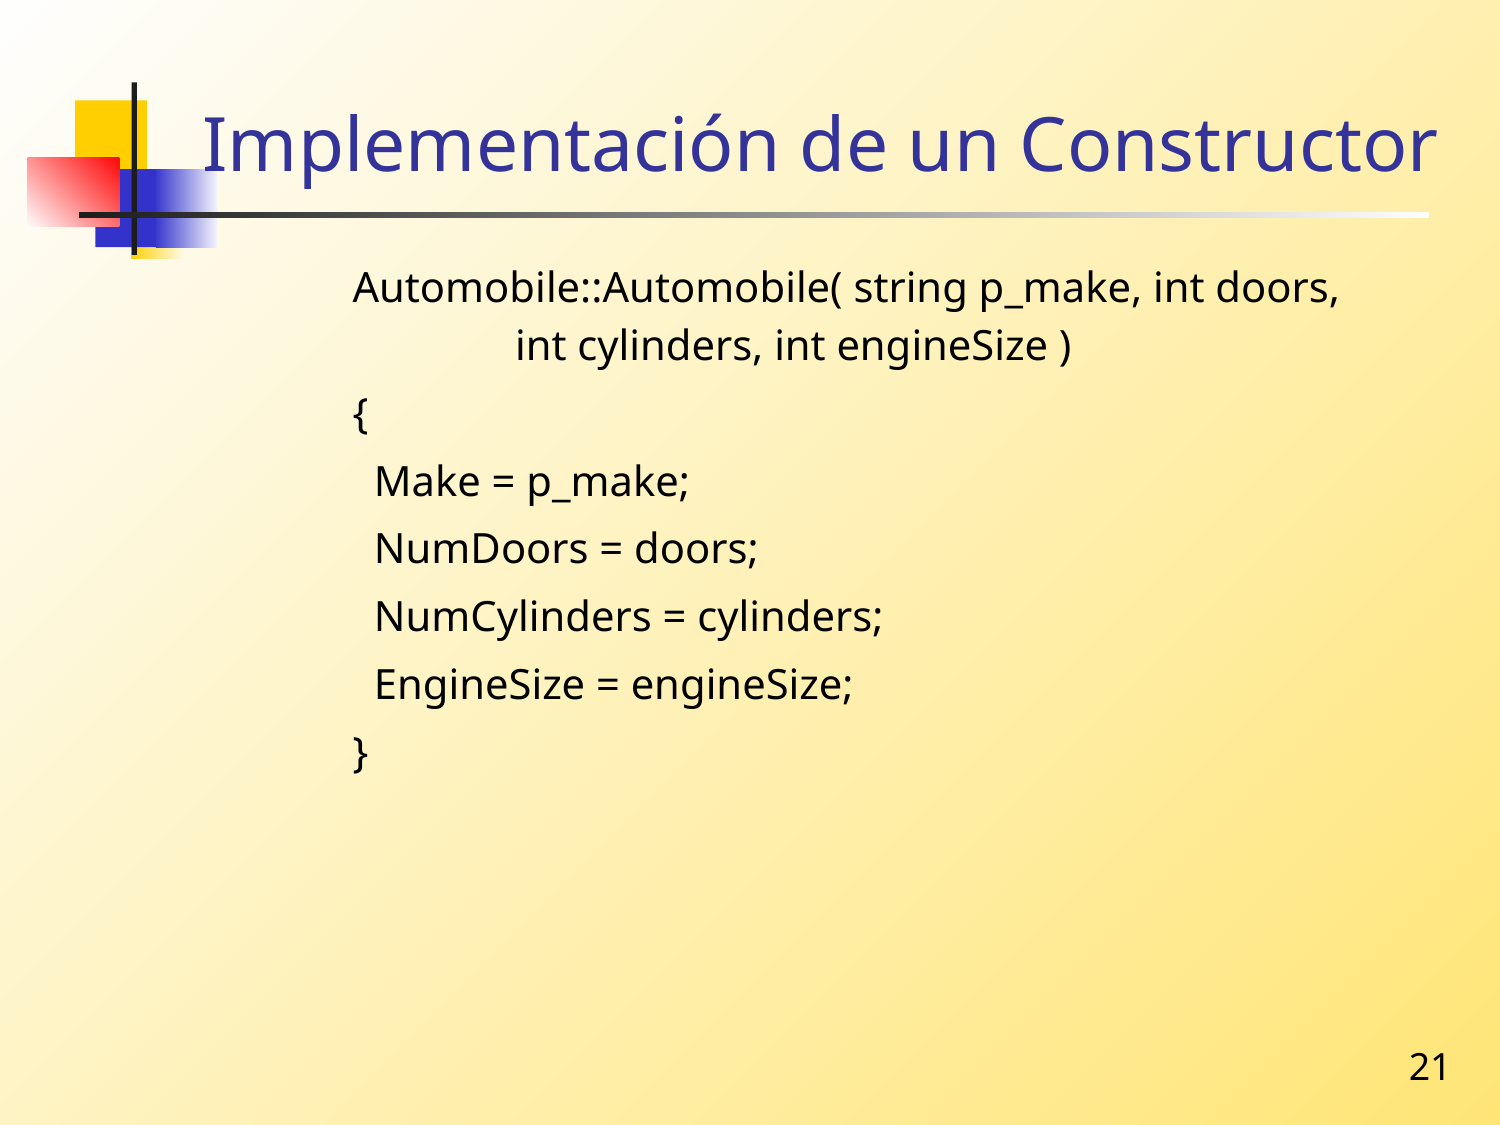

# Implementación de un Constructor
Automobile::Automobile( string p_make, int doors,
 int cylinders, int engineSize )‏
{
 Make = p_make;
 NumDoors = doors;
 NumCylinders = cylinders;
 EngineSize = engineSize;
}
21